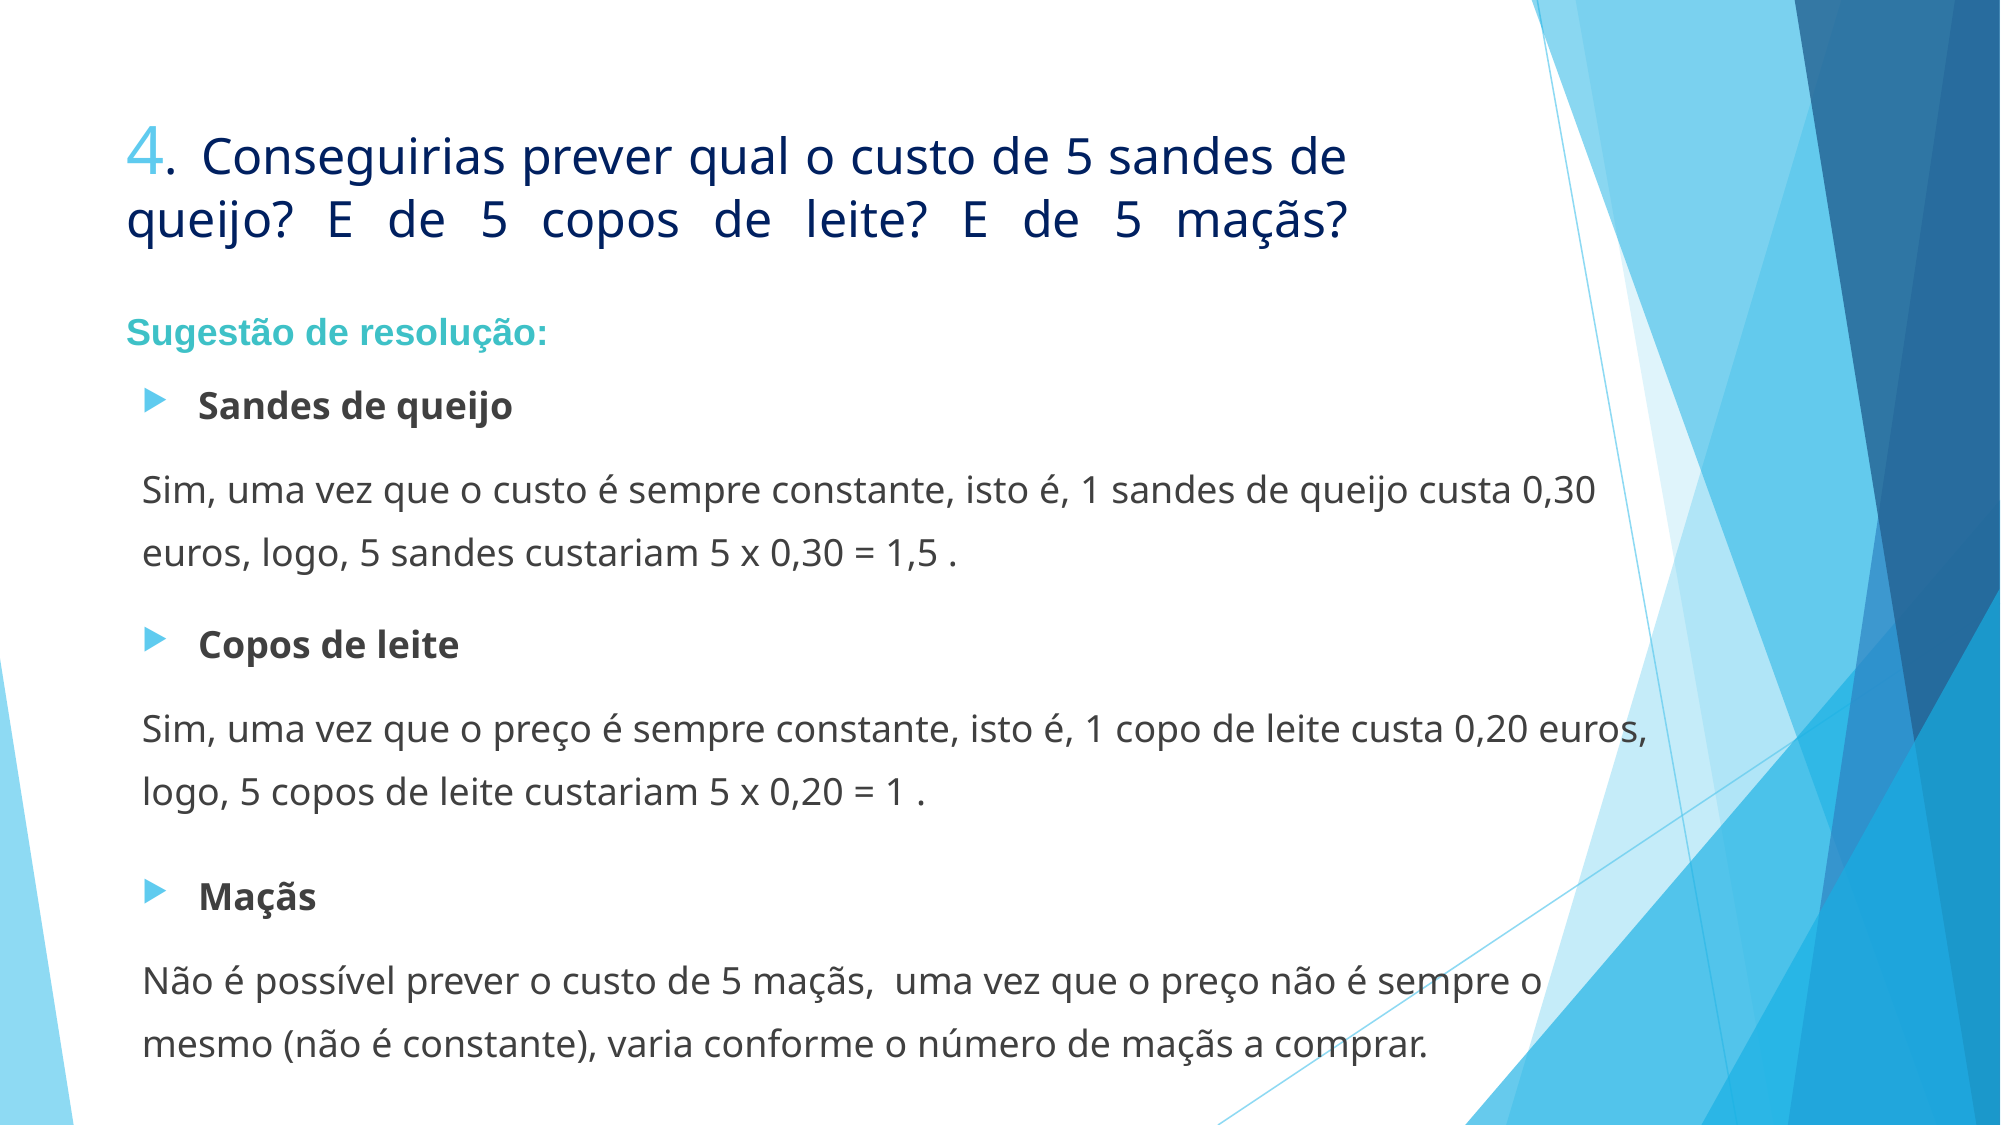

# 4.	Conseguirias prever qual o custo de 5 sandes de queijo? E de 5 copos de leite? E de 5 maçãs?
Sugestão de resolução:
Sandes de queijo
Sim, uma vez que o custo é sempre constante, isto é, 1 sandes de queijo custa 0,30 euros, logo, 5 sandes custariam 5 x 0,30 = 1,5 .
Copos de leite
Sim, uma vez que o preço é sempre constante, isto é, 1 copo de leite custa 0,20 euros, logo, 5 copos de leite custariam 5 x 0,20 = 1 .
Maçãs
Não é possível prever o custo de 5 maçãs, uma vez que o preço não é sempre o mesmo (não é constante), varia conforme o número de maçãs a comprar.